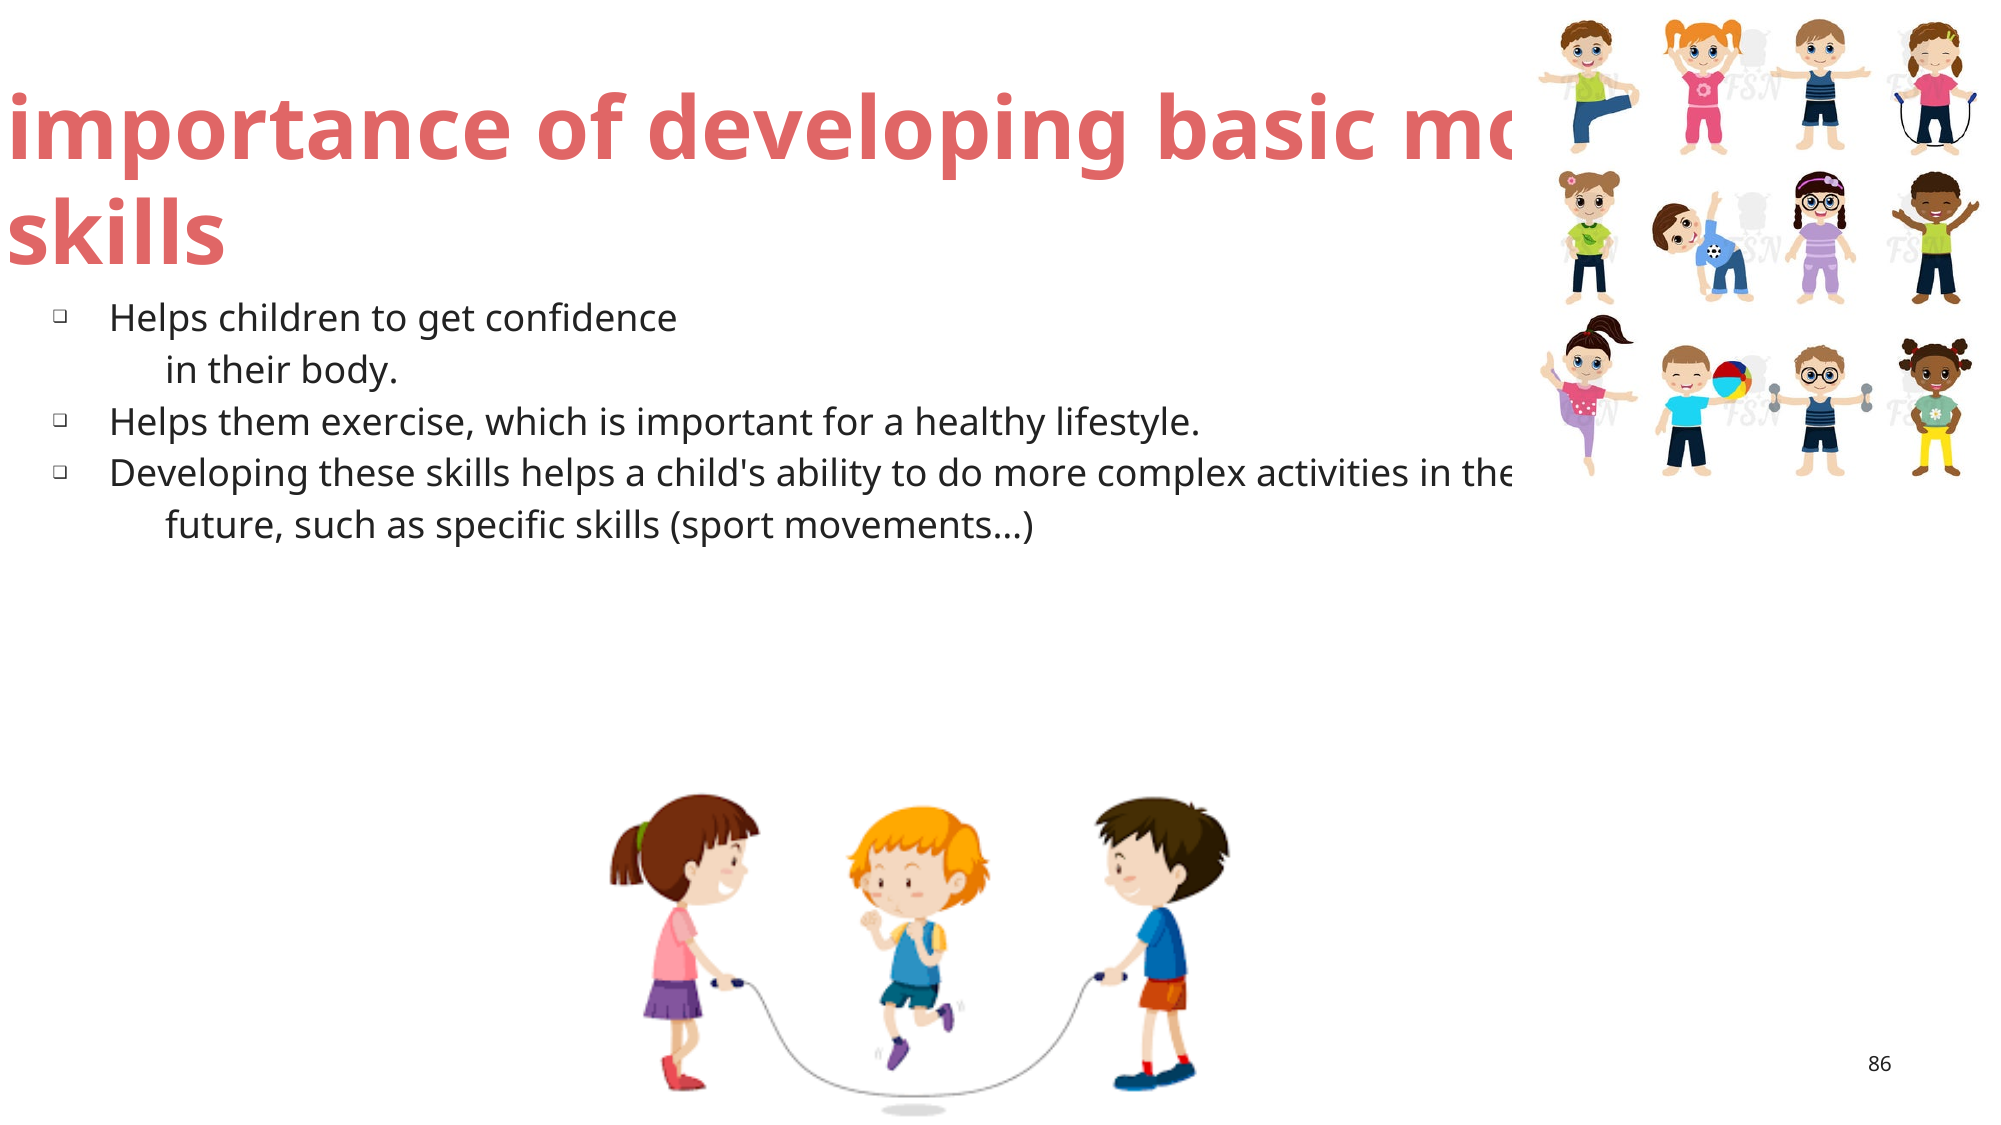

# importance of developing basic motor skills
Helps children to get confidence
in their body.
Helps them exercise, which is important for a healthy lifestyle.
Developing these skills helps a child's ability to do more complex activities in the future, such as specific skills (sport movements…)